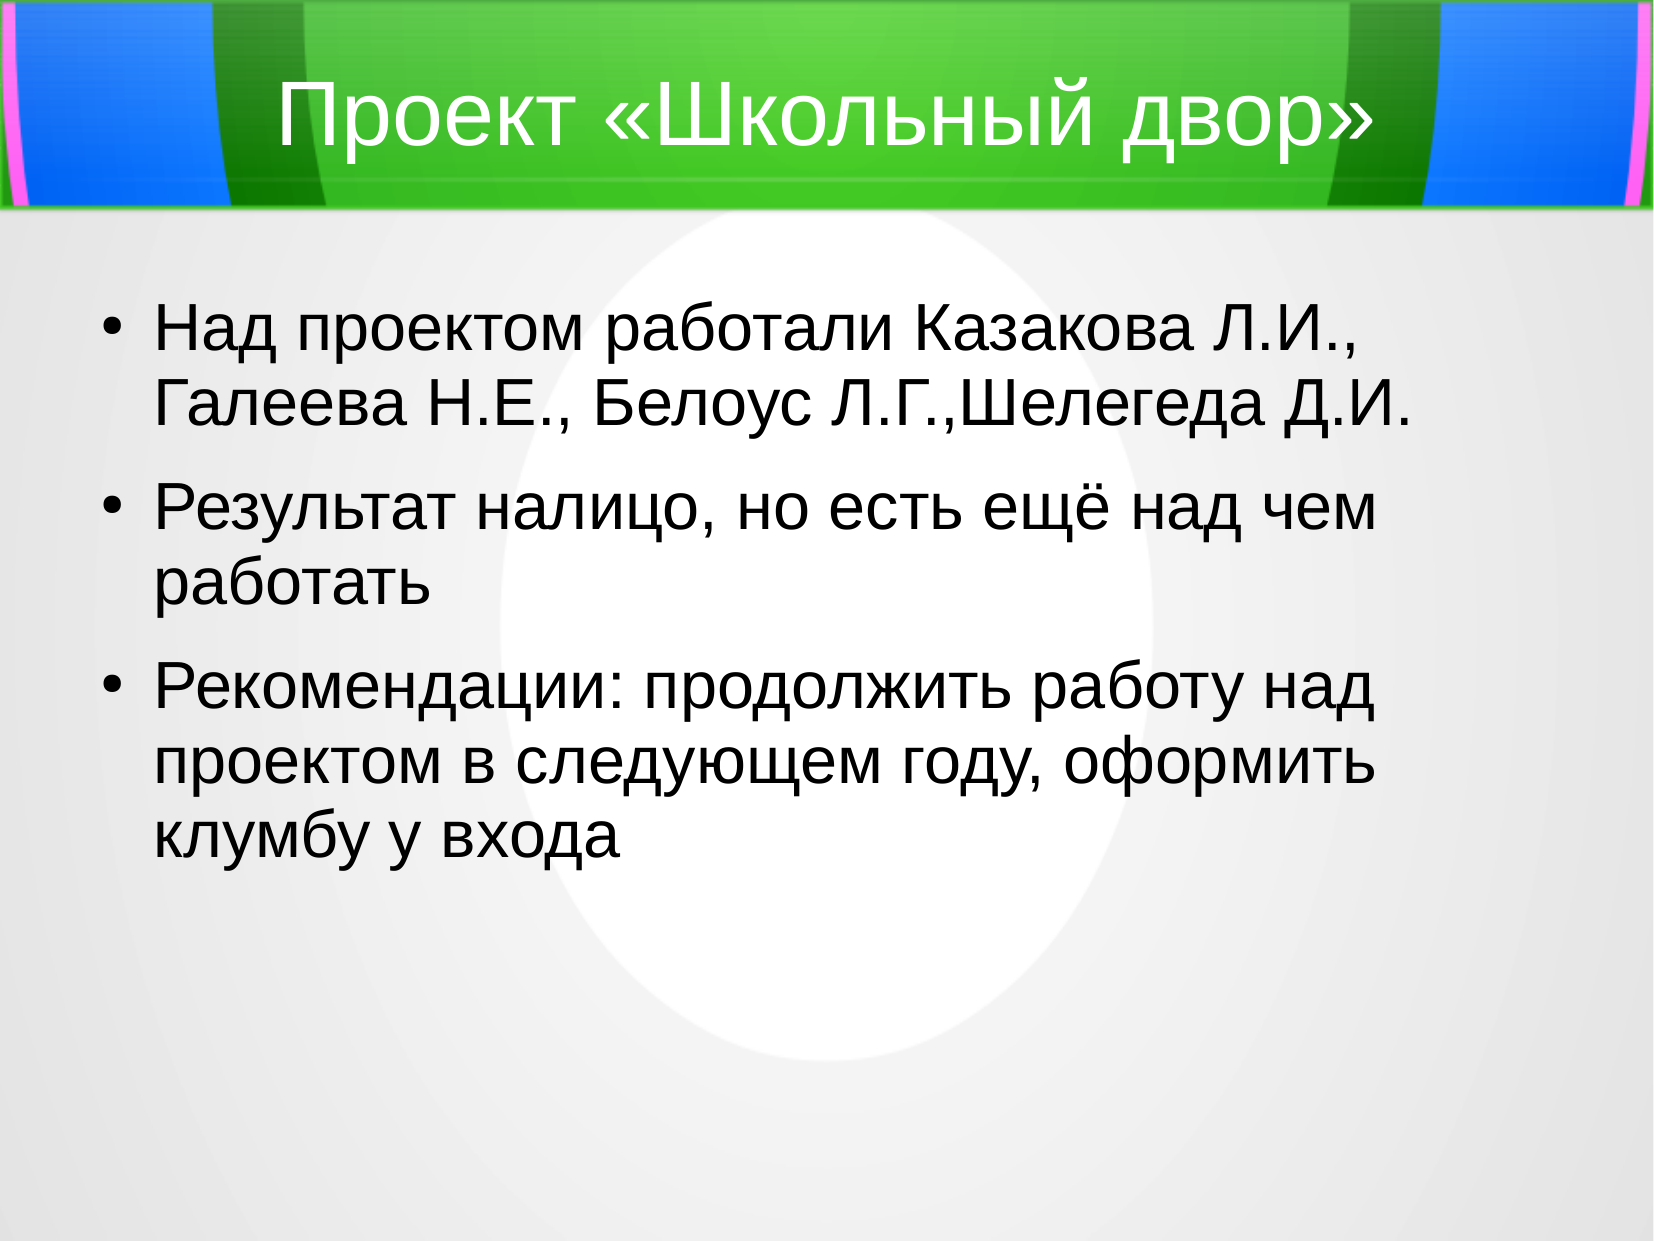

# Проект «Школьный двор»
Над проектом работали Казакова Л.И., Галеева Н.Е., Белоус Л.Г.,Шелегеда Д.И.
Результат налицо, но есть ещё над чем работать
Рекомендации: продолжить работу над проектом в следующем году, оформить клумбу у входа